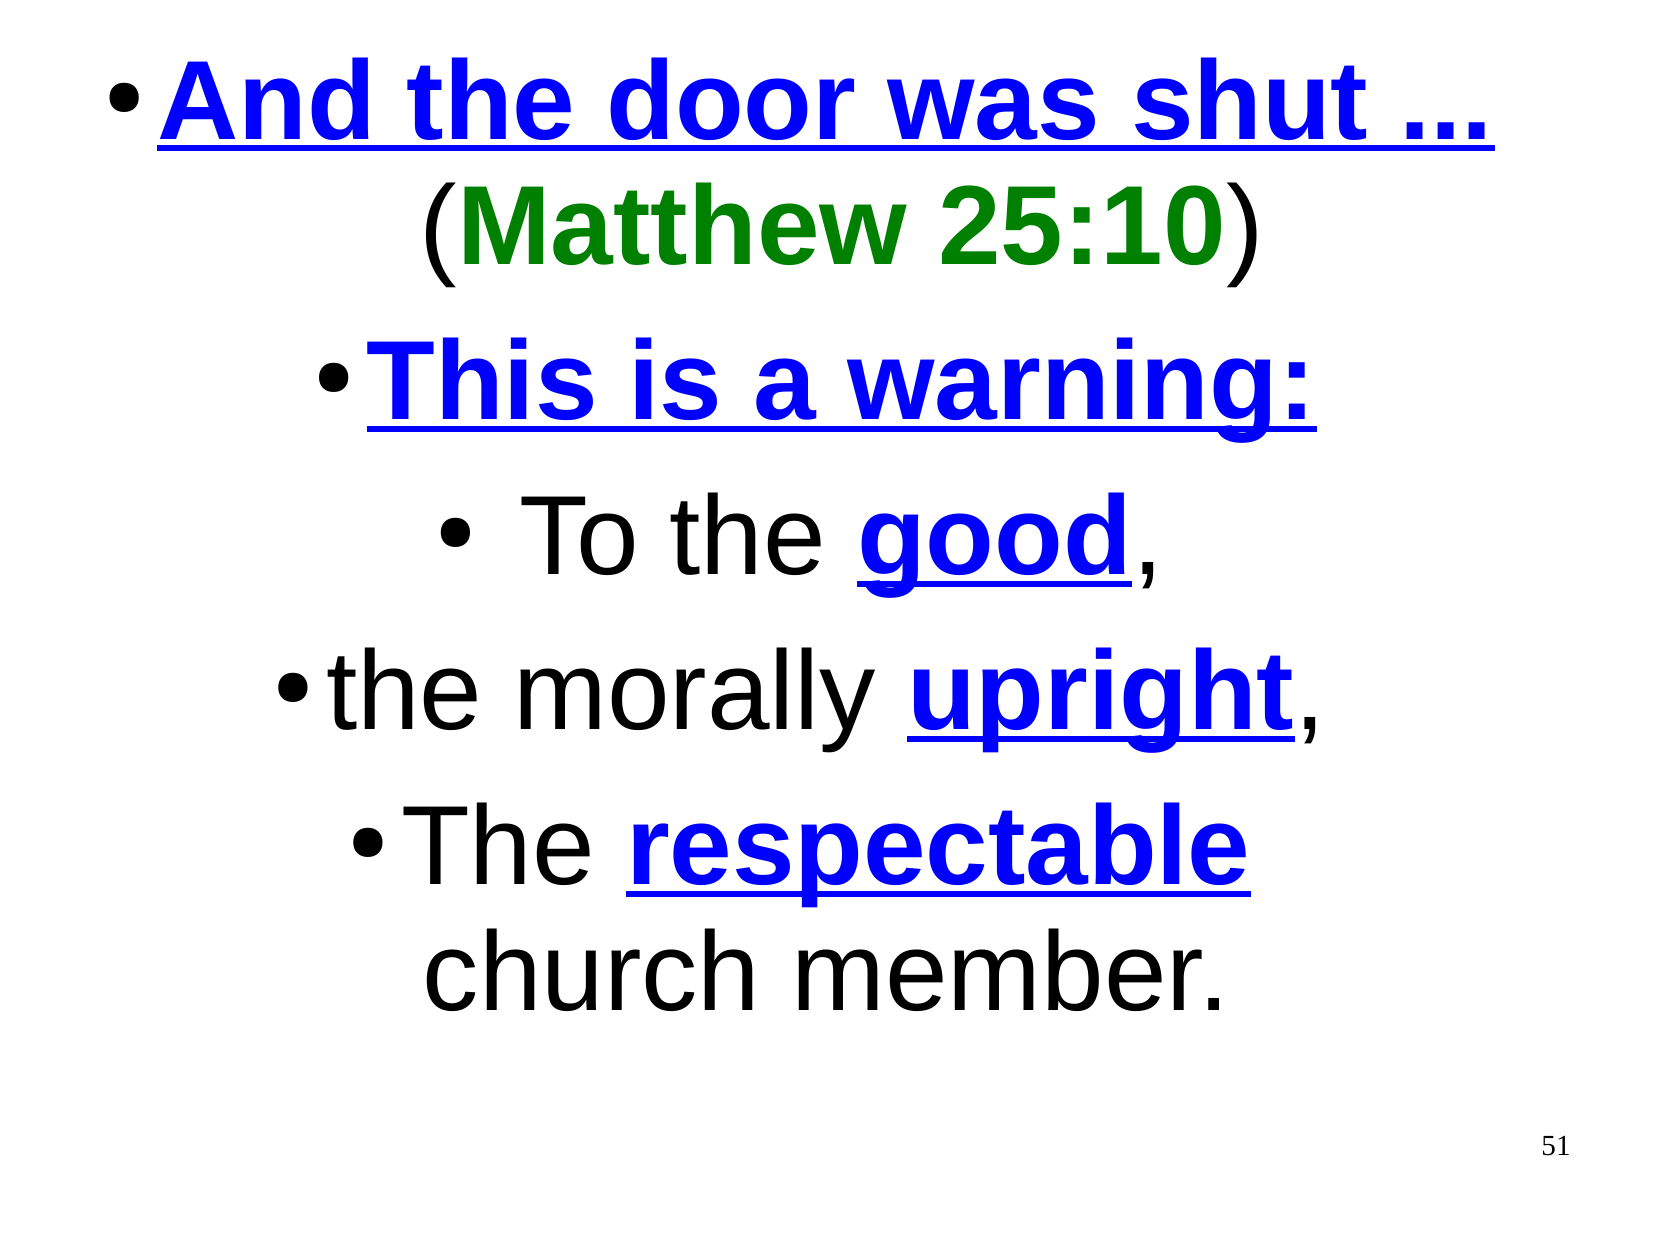

# And the door was shut ...  (Matthew 25:10)
This is a warning:
 To the good,
the morally upright,
The respectable
church member.
51